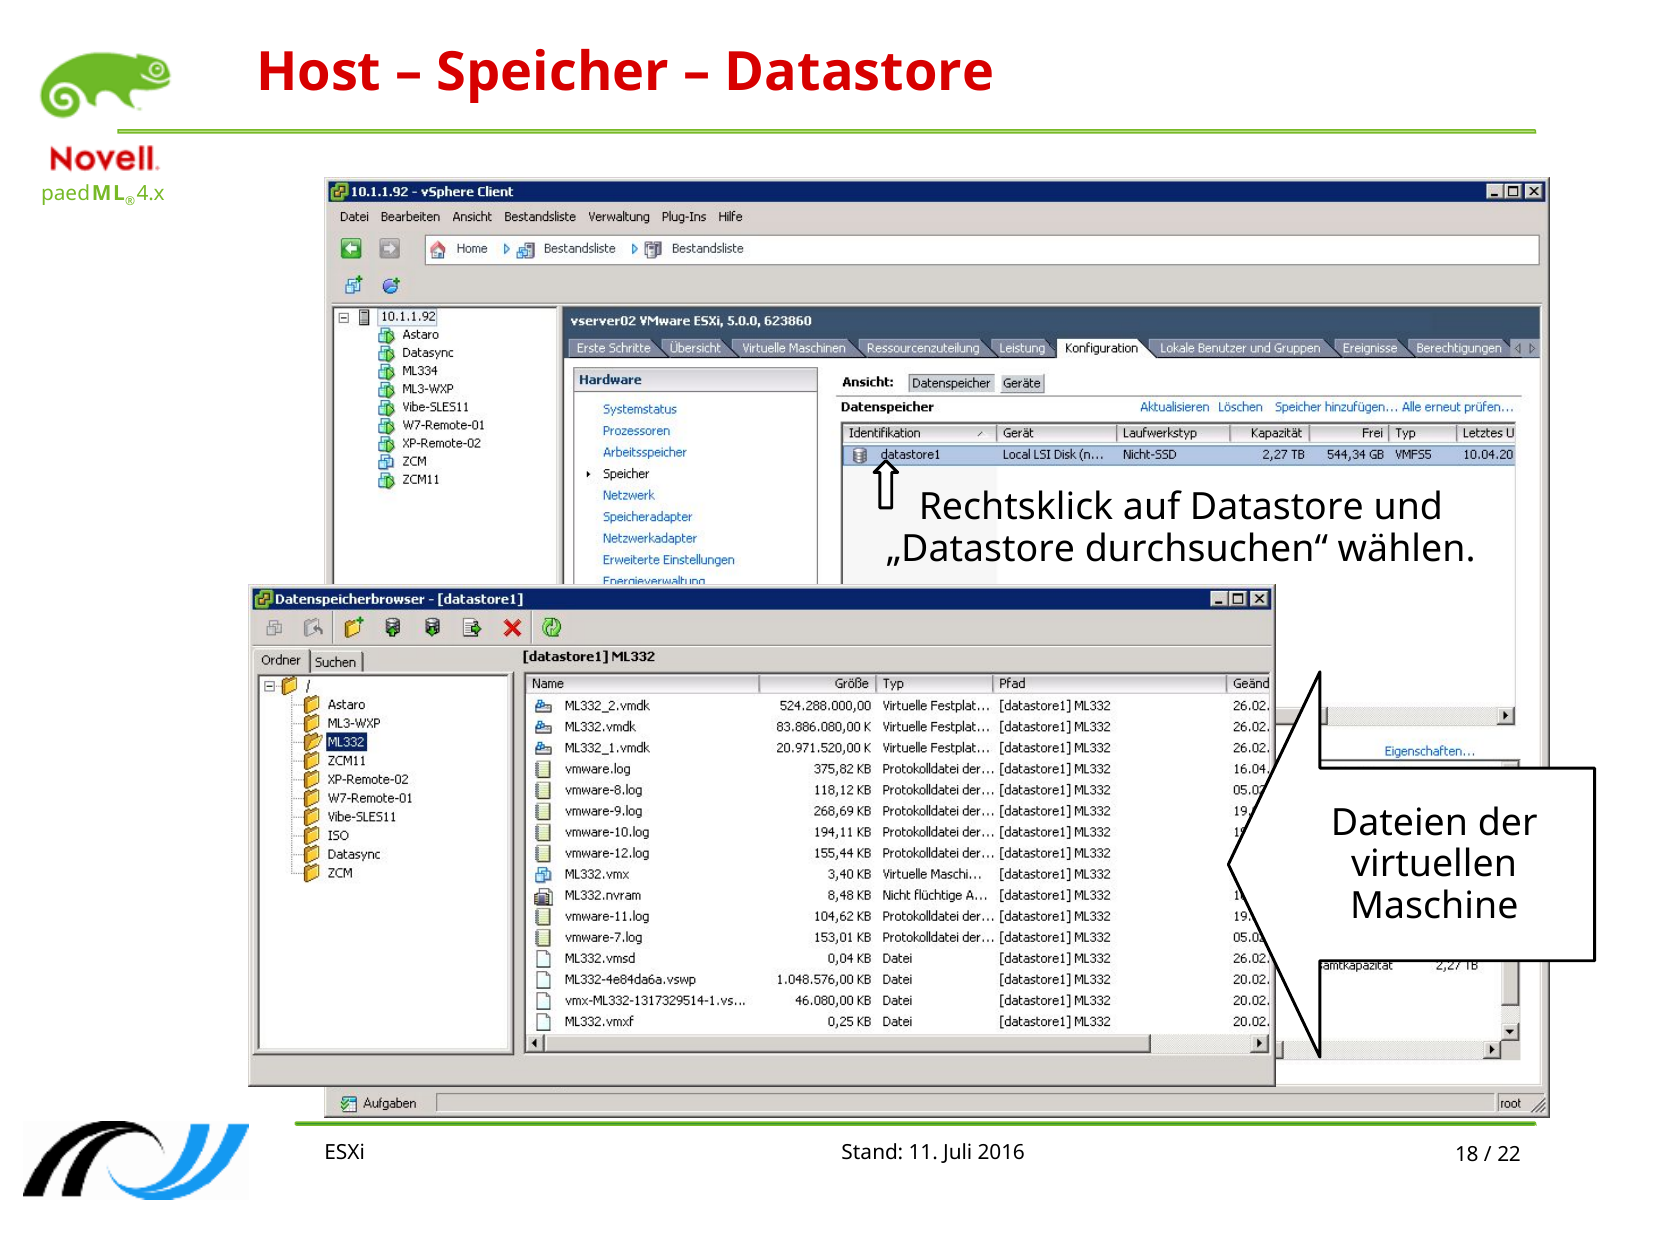

# Host – Speicher – Datastore
Rechtsklick auf Datastore und „Datastore durchsuchen“ wählen.
Dateien der
virtuellen
Maschine
ESXi
11. Juli 2016
18